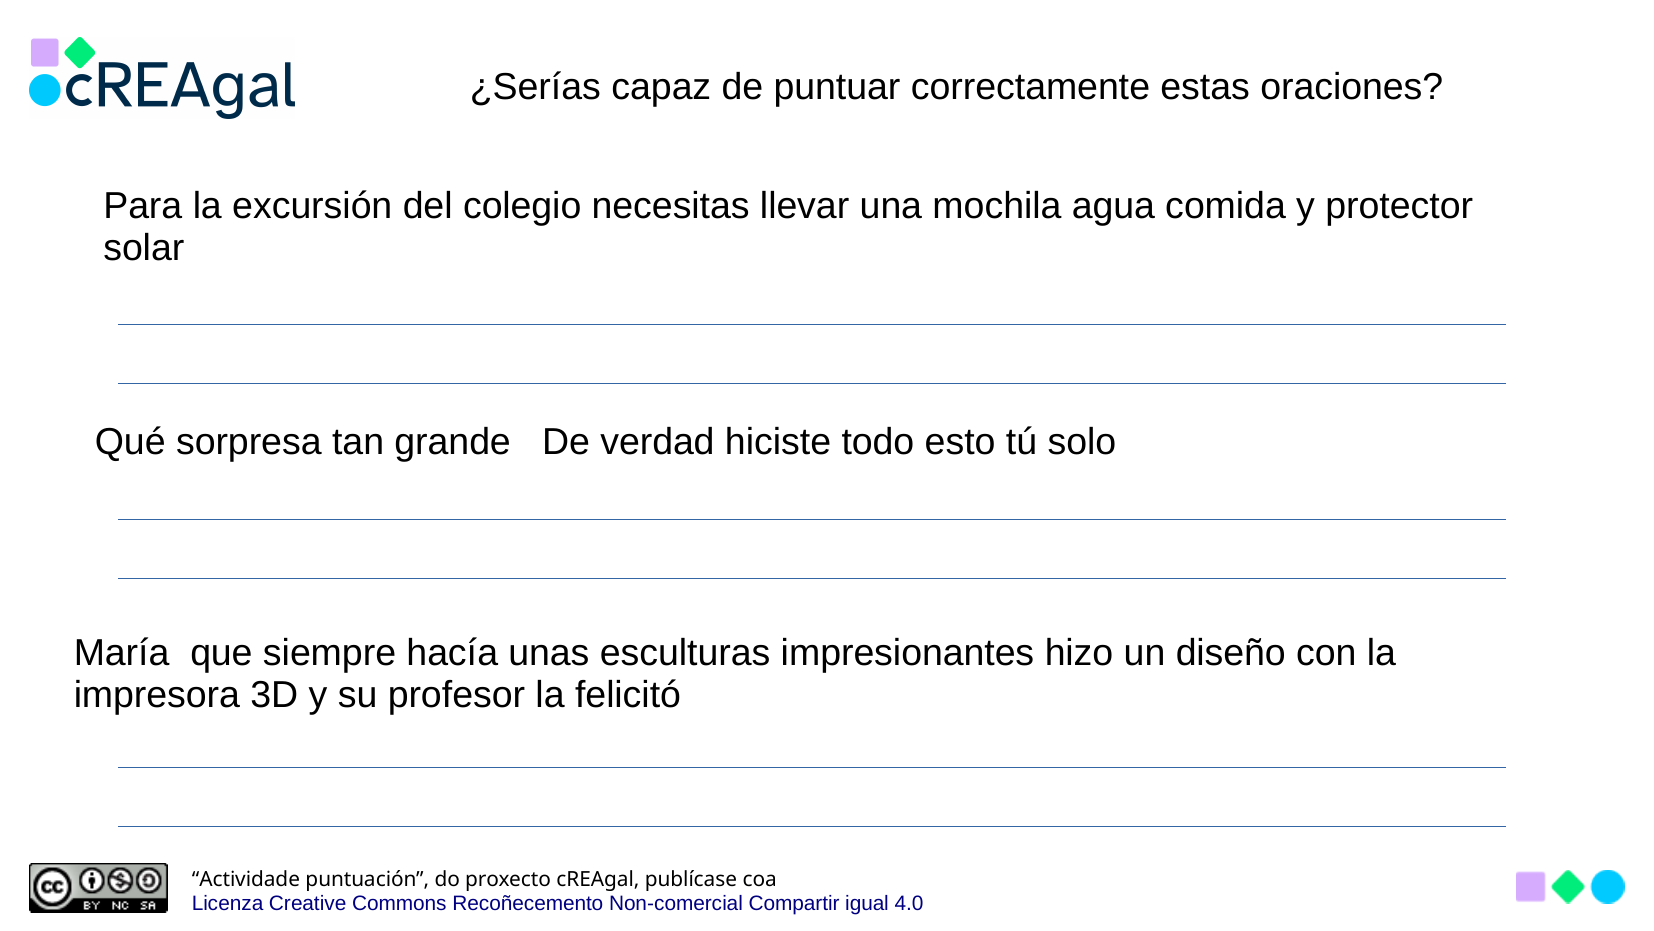

¿Serías capaz de puntuar correctamente estas oraciones?
Para la excursión del colegio necesitas llevar una mochila agua comida y protector solar
 Qué sorpresa tan grande De verdad hiciste todo esto tú solo
María que siempre hacía unas esculturas impresionantes hizo un diseño con la impresora 3D y su profesor la felicitó
“Actividade puntuación”, do proxecto cREAgal, publícase coa Licenza Creative Commons Recoñecemento Non-comercial Compartir igual 4.0